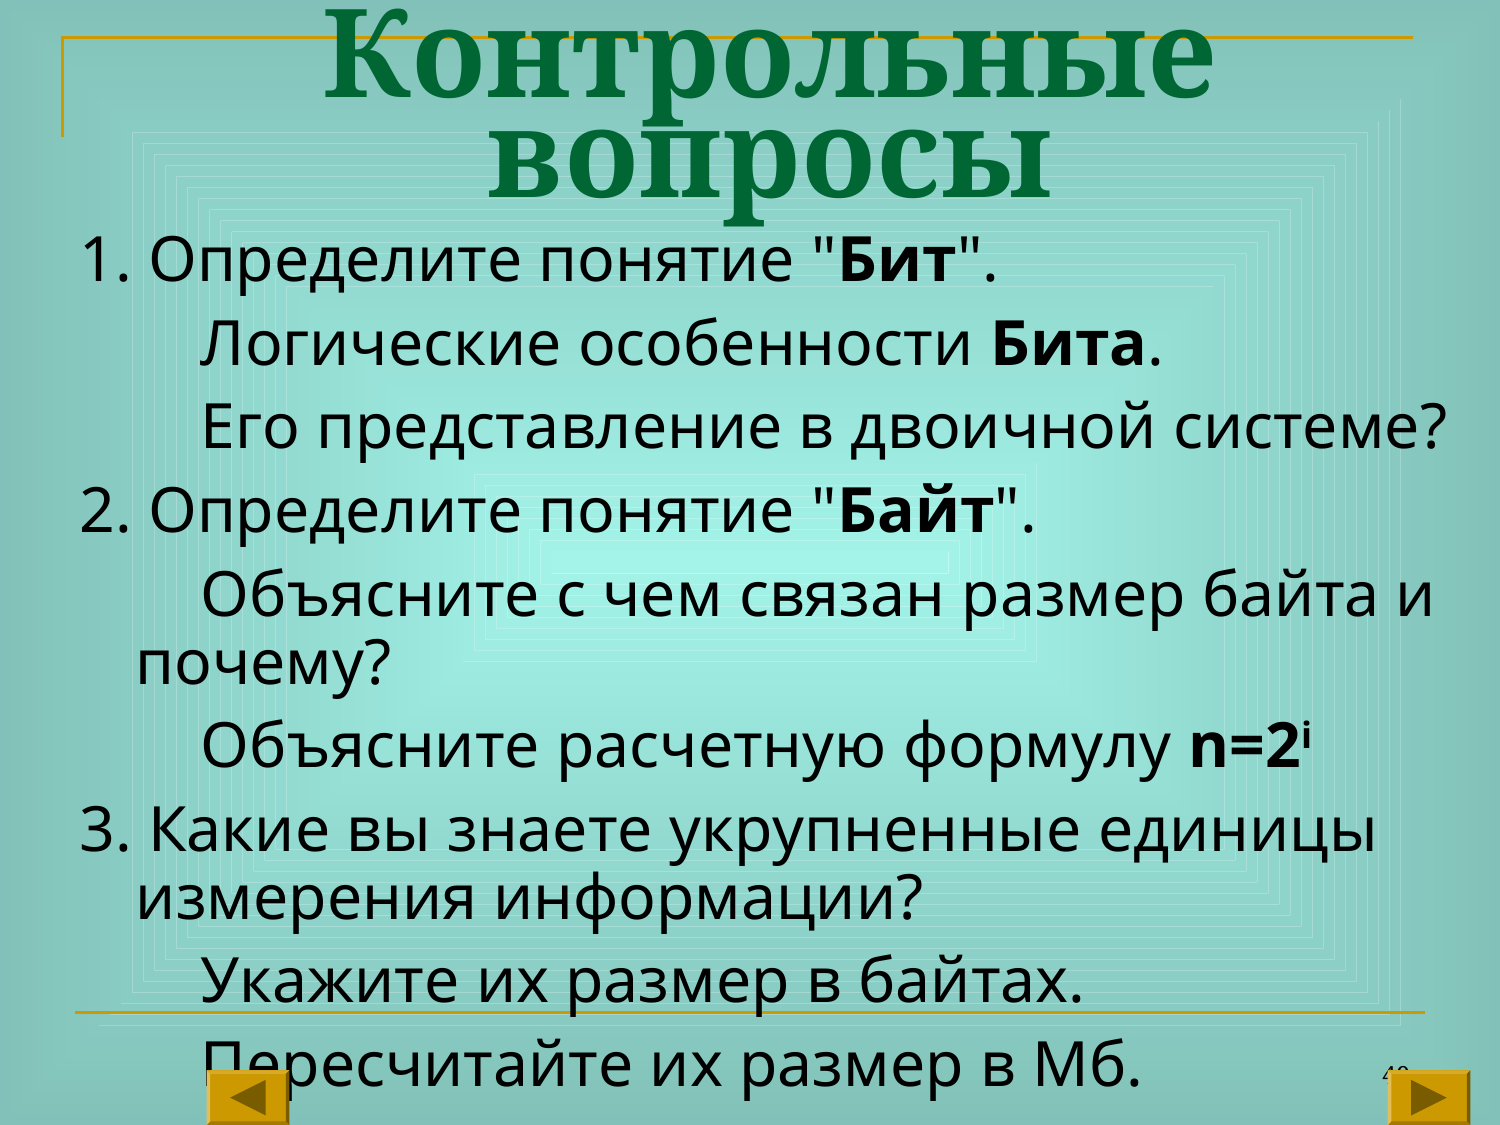

# Контрольные вопросы
1. Определите понятие "Бит".
	 Логические особенности Бита.
	 Его представление в двоичной системе?
2. Определите понятие "Байт".
	 Объясните с чем связан размер байта и почему?
	 Объясните расчетную формулу n=2i
3. Какие вы знаете укрупненные единицы измерения информации?
	 Укажите их размер в байтах.
	 Пересчитайте их размер в Мб.
40